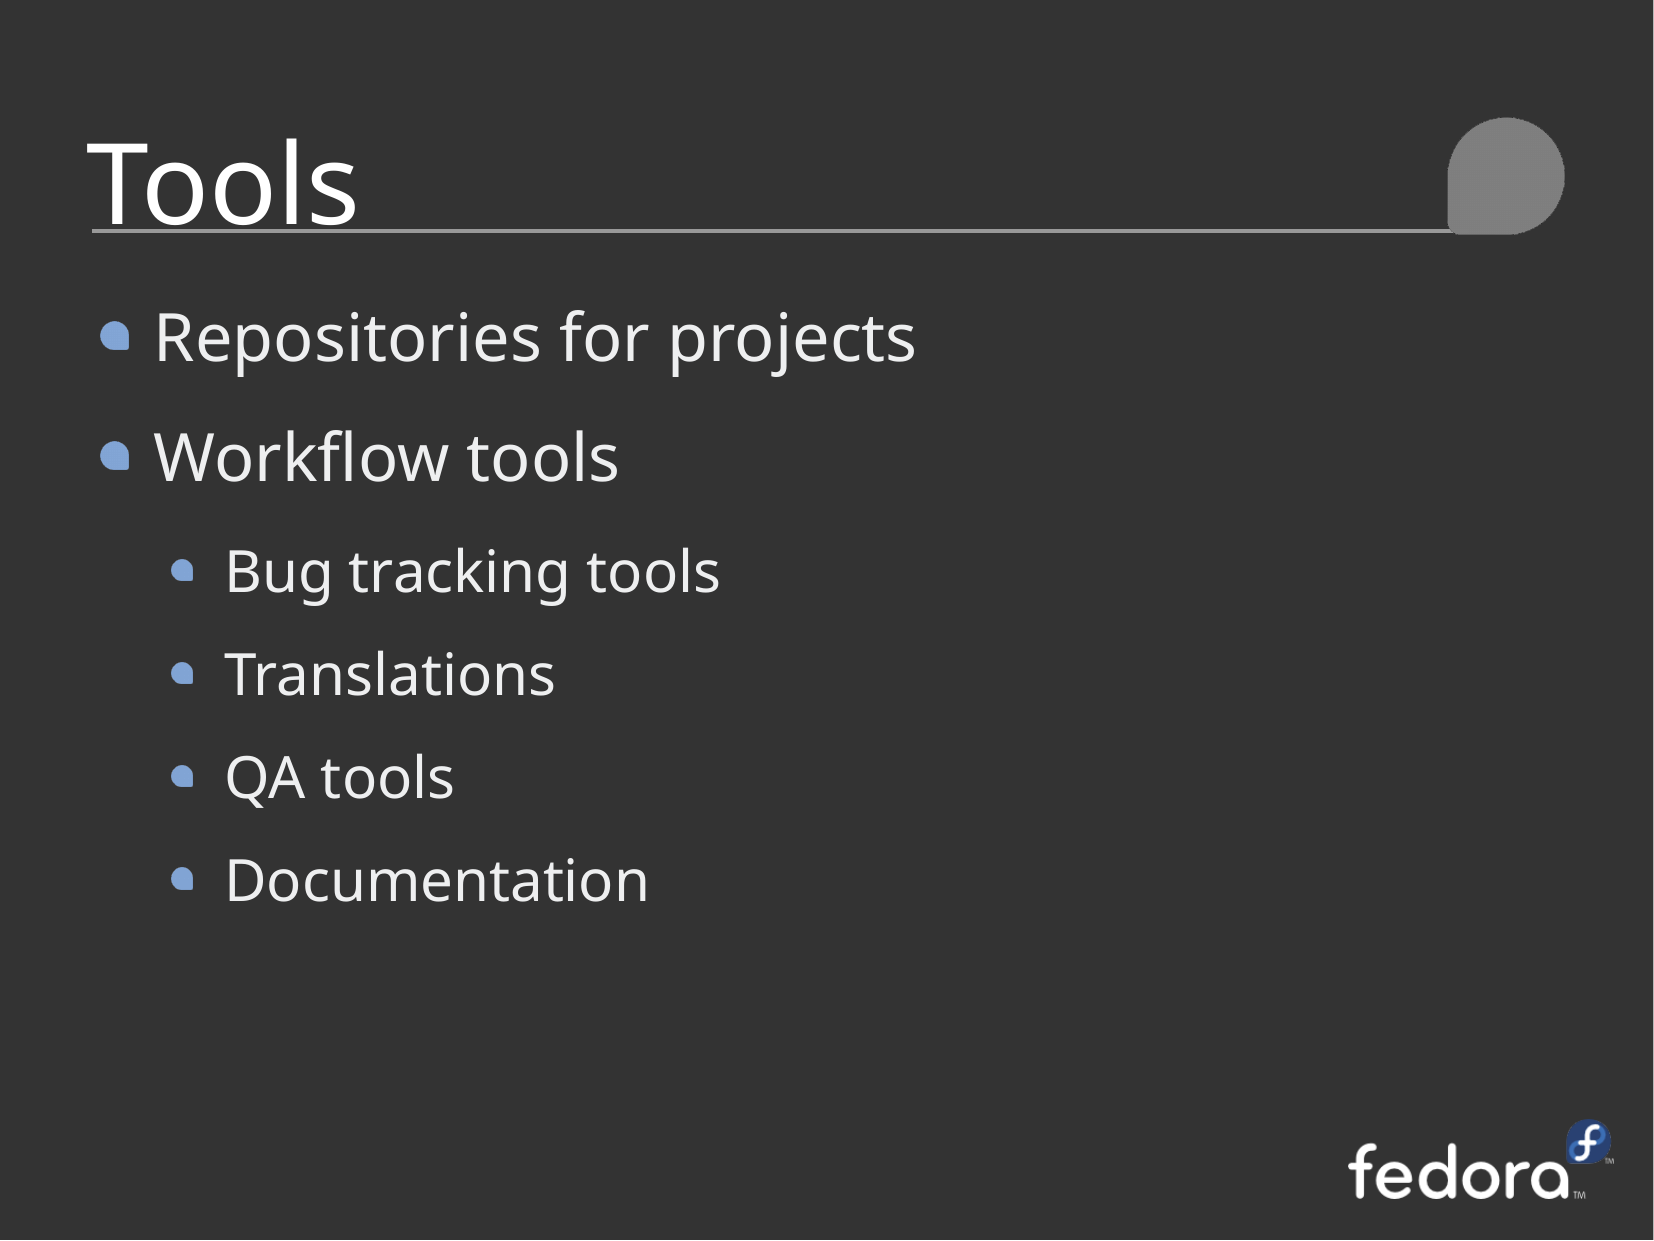

# Tools
Repositories for projects
Workflow tools
Bug tracking tools
Translations
QA tools
Documentation